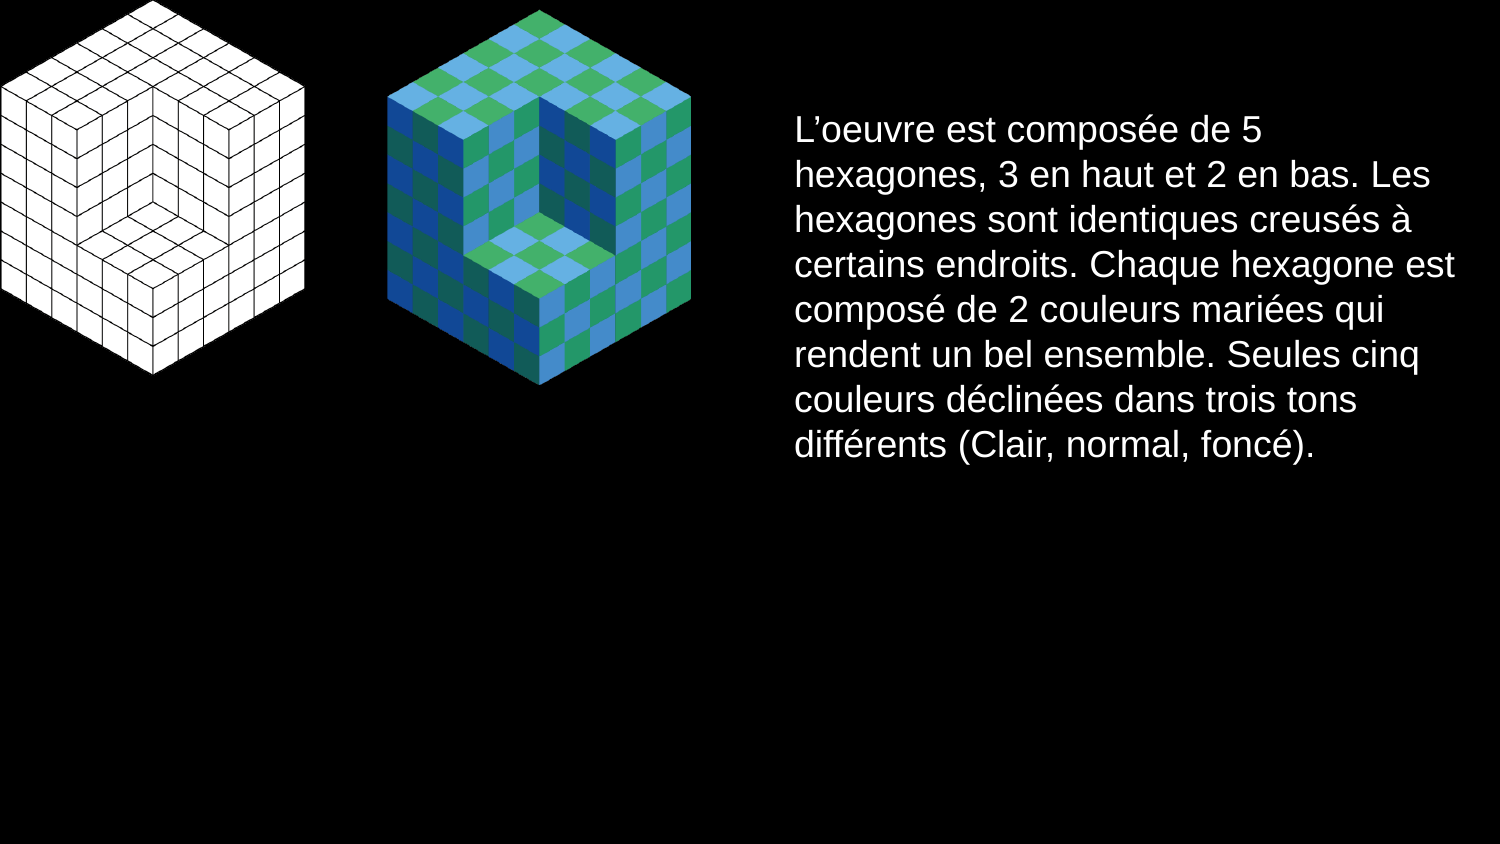

# L’oeuvre est composée de 5 hexagones, 3 en haut et 2 en bas. Les hexagones sont identiques creusés à certains endroits. Chaque hexagone est composé de 2 couleurs mariées qui rendent un bel ensemble. Seules cinq couleurs déclinées dans trois tons différents (Clair, normal, foncé).